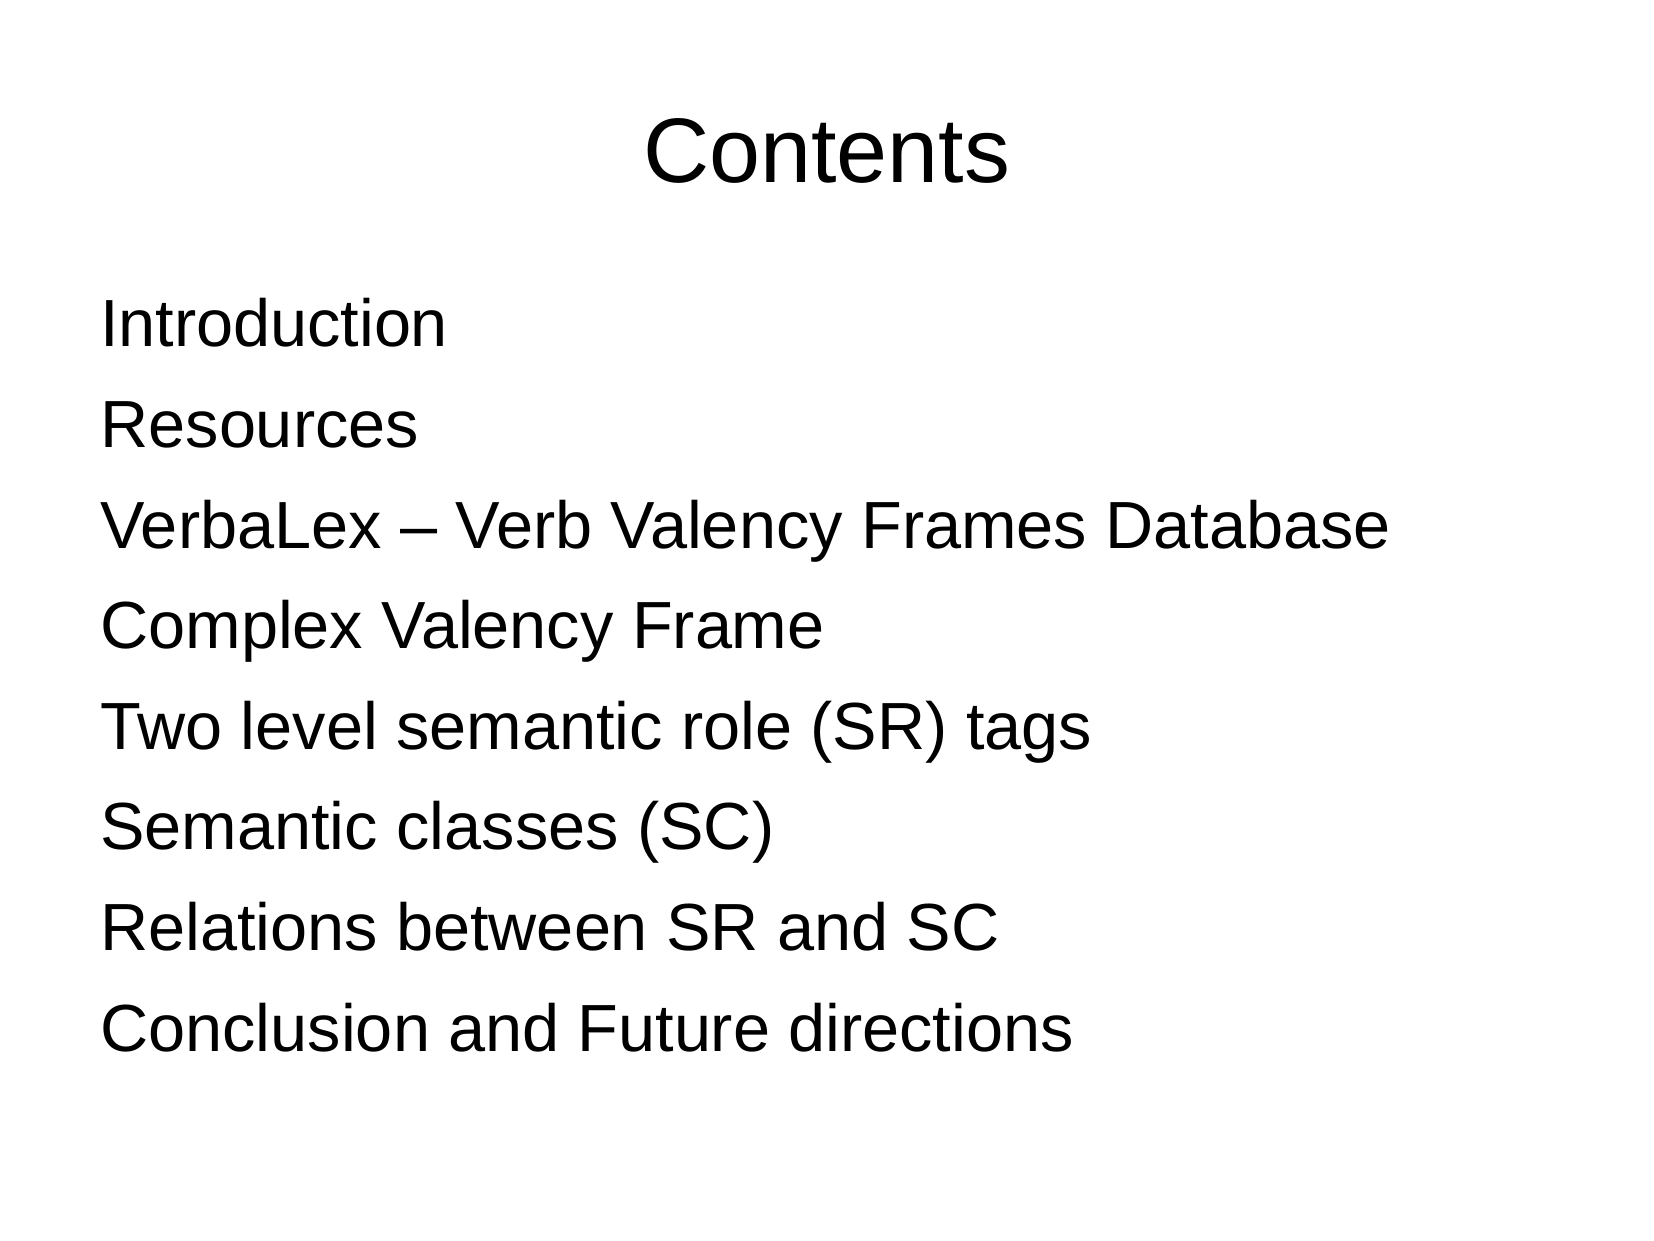

# Contents
Introduction
Resources
VerbaLex – Verb Valency Frames Database
Complex Valency Frame
Two level semantic role (SR) tags
Semantic classes (SC)
Relations between SR and SC
Conclusion and Future directions